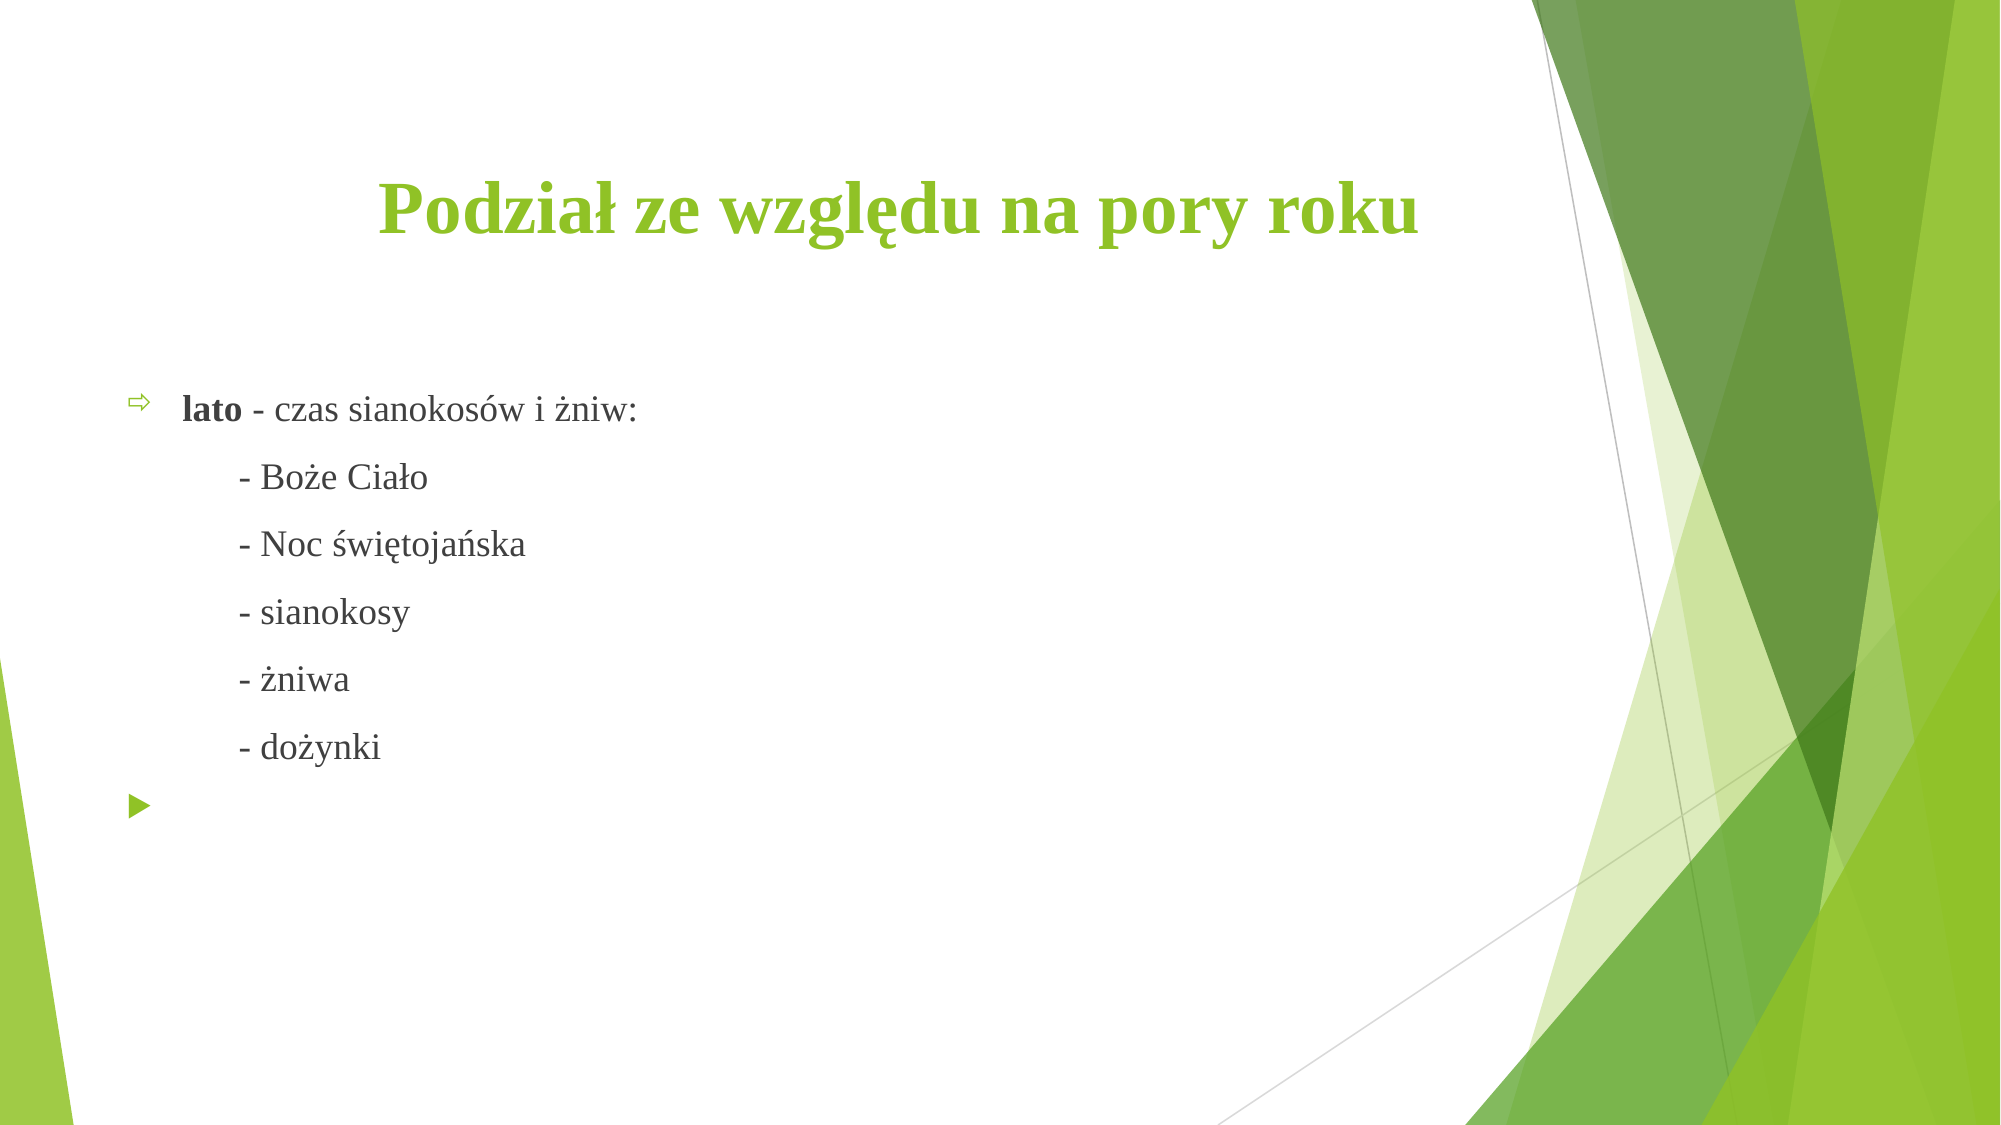

# Podział ze względu na pory roku
lato - czas sianokosów i żniw:
- Boże Ciało
- Noc świętojańska
- sianokosy
- żniwa
- dożynki